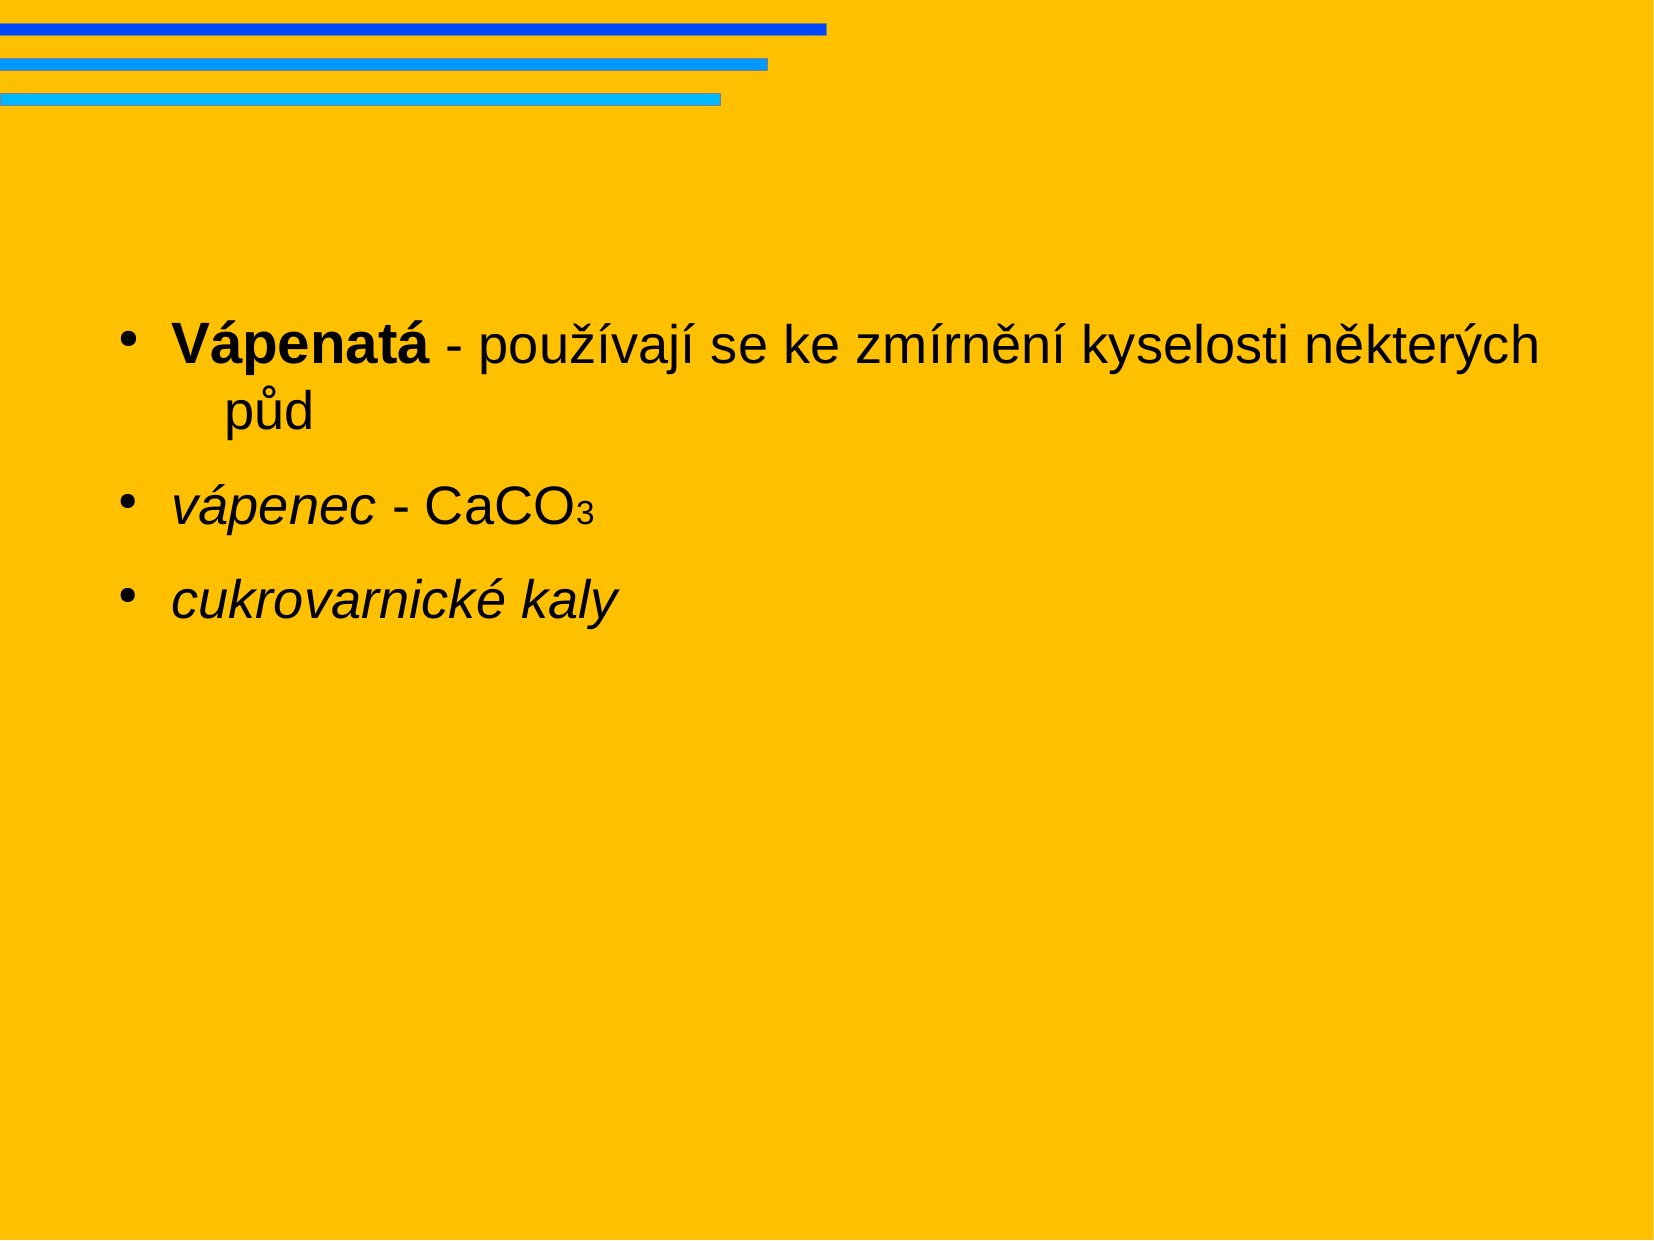

# Vápenatá - používají se ke zmírnění kyselosti některých půd
vápenec - CaCO3
cukrovarnické kaly